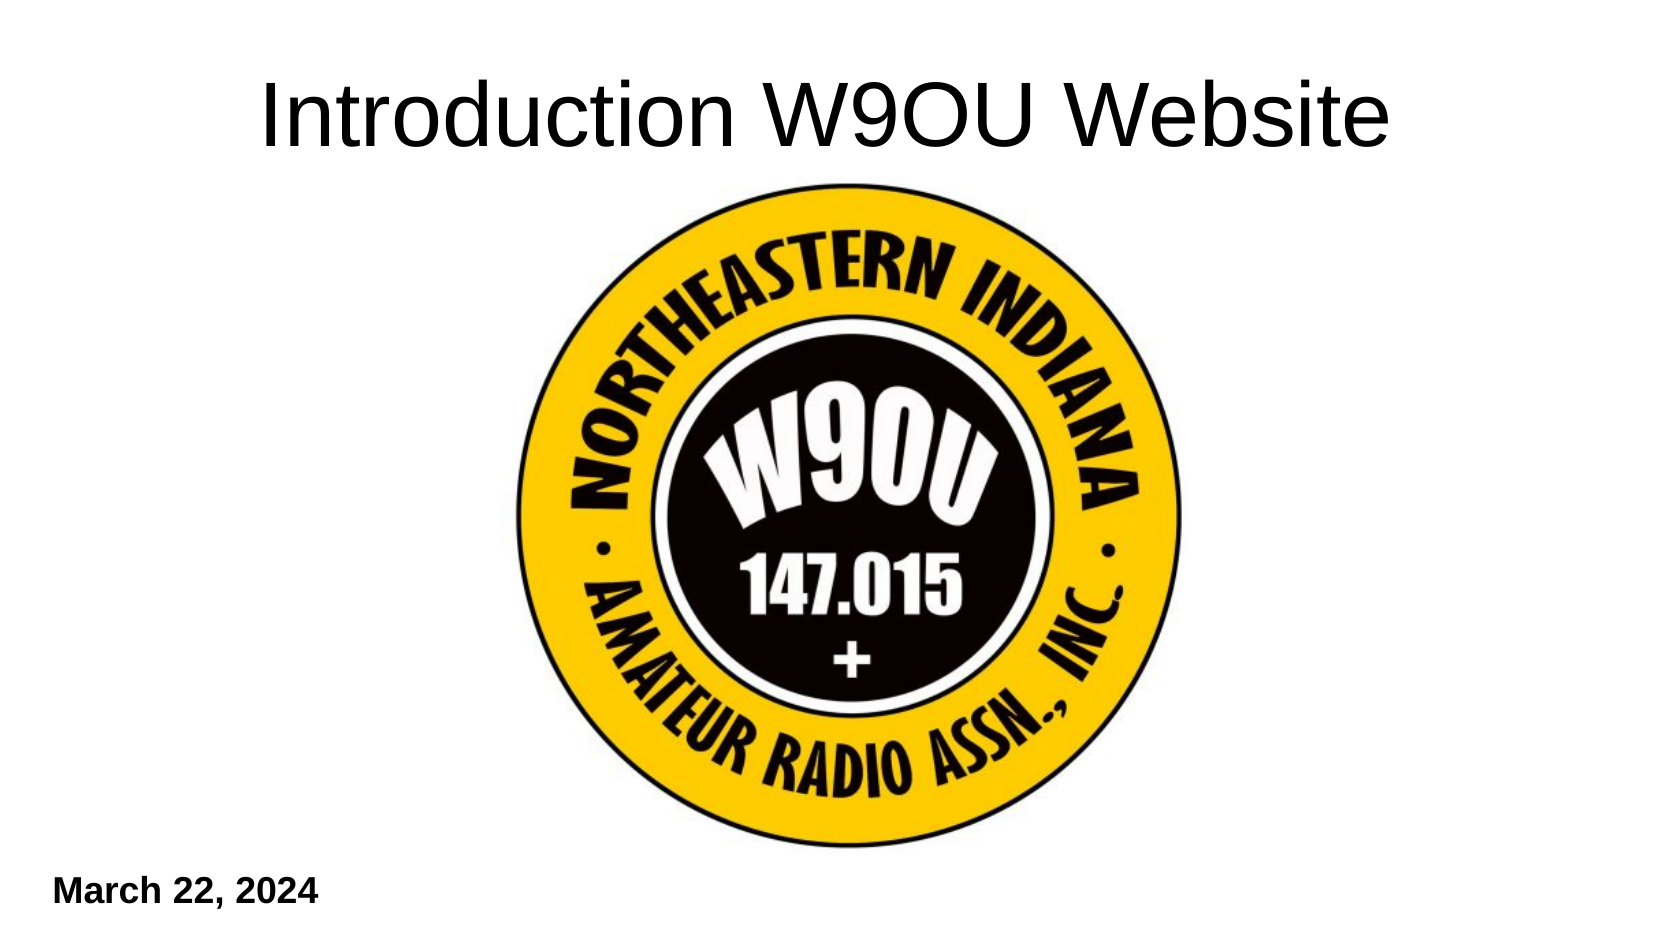

# Introduction W9OU Website
March 22, 2024